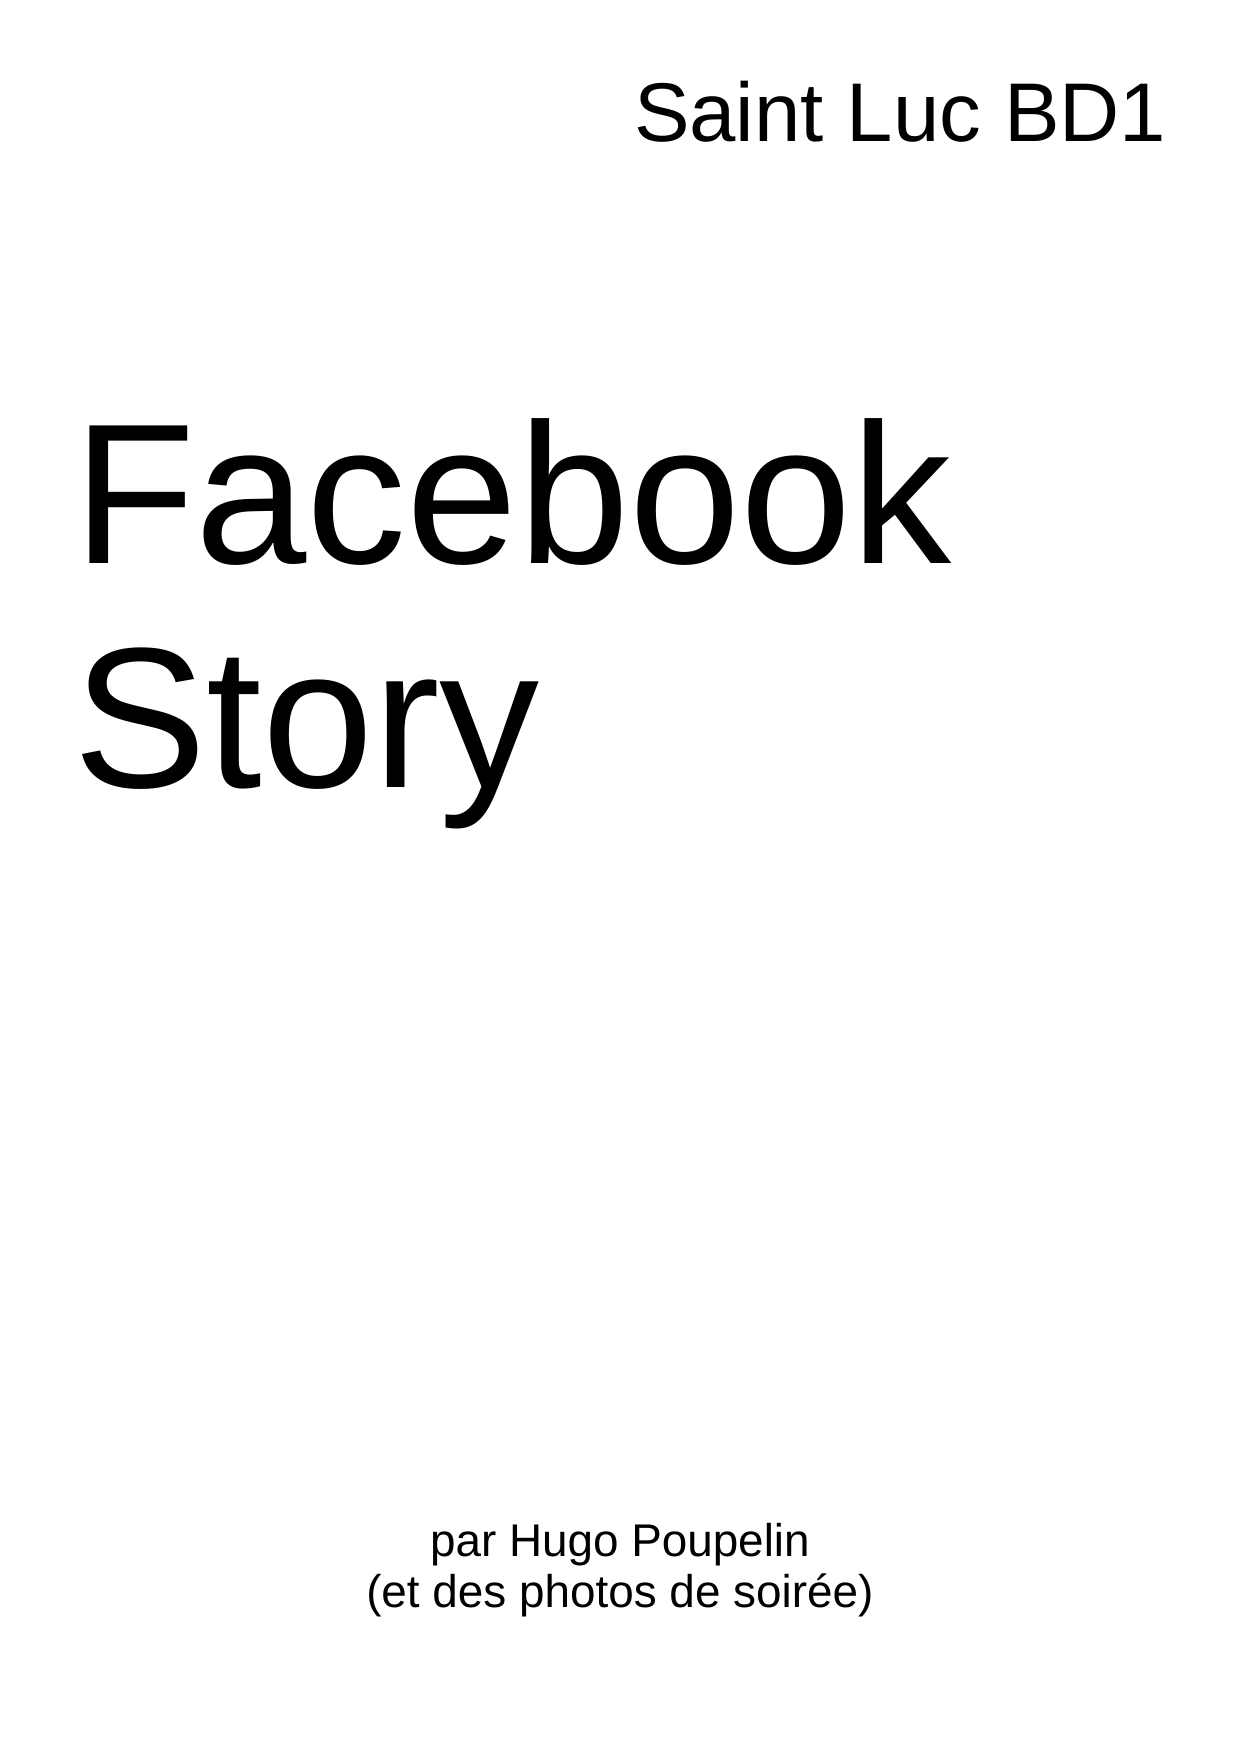

Saint Luc BD1
Facebook Story
par Hugo Poupelin
(et des photos de soirée)